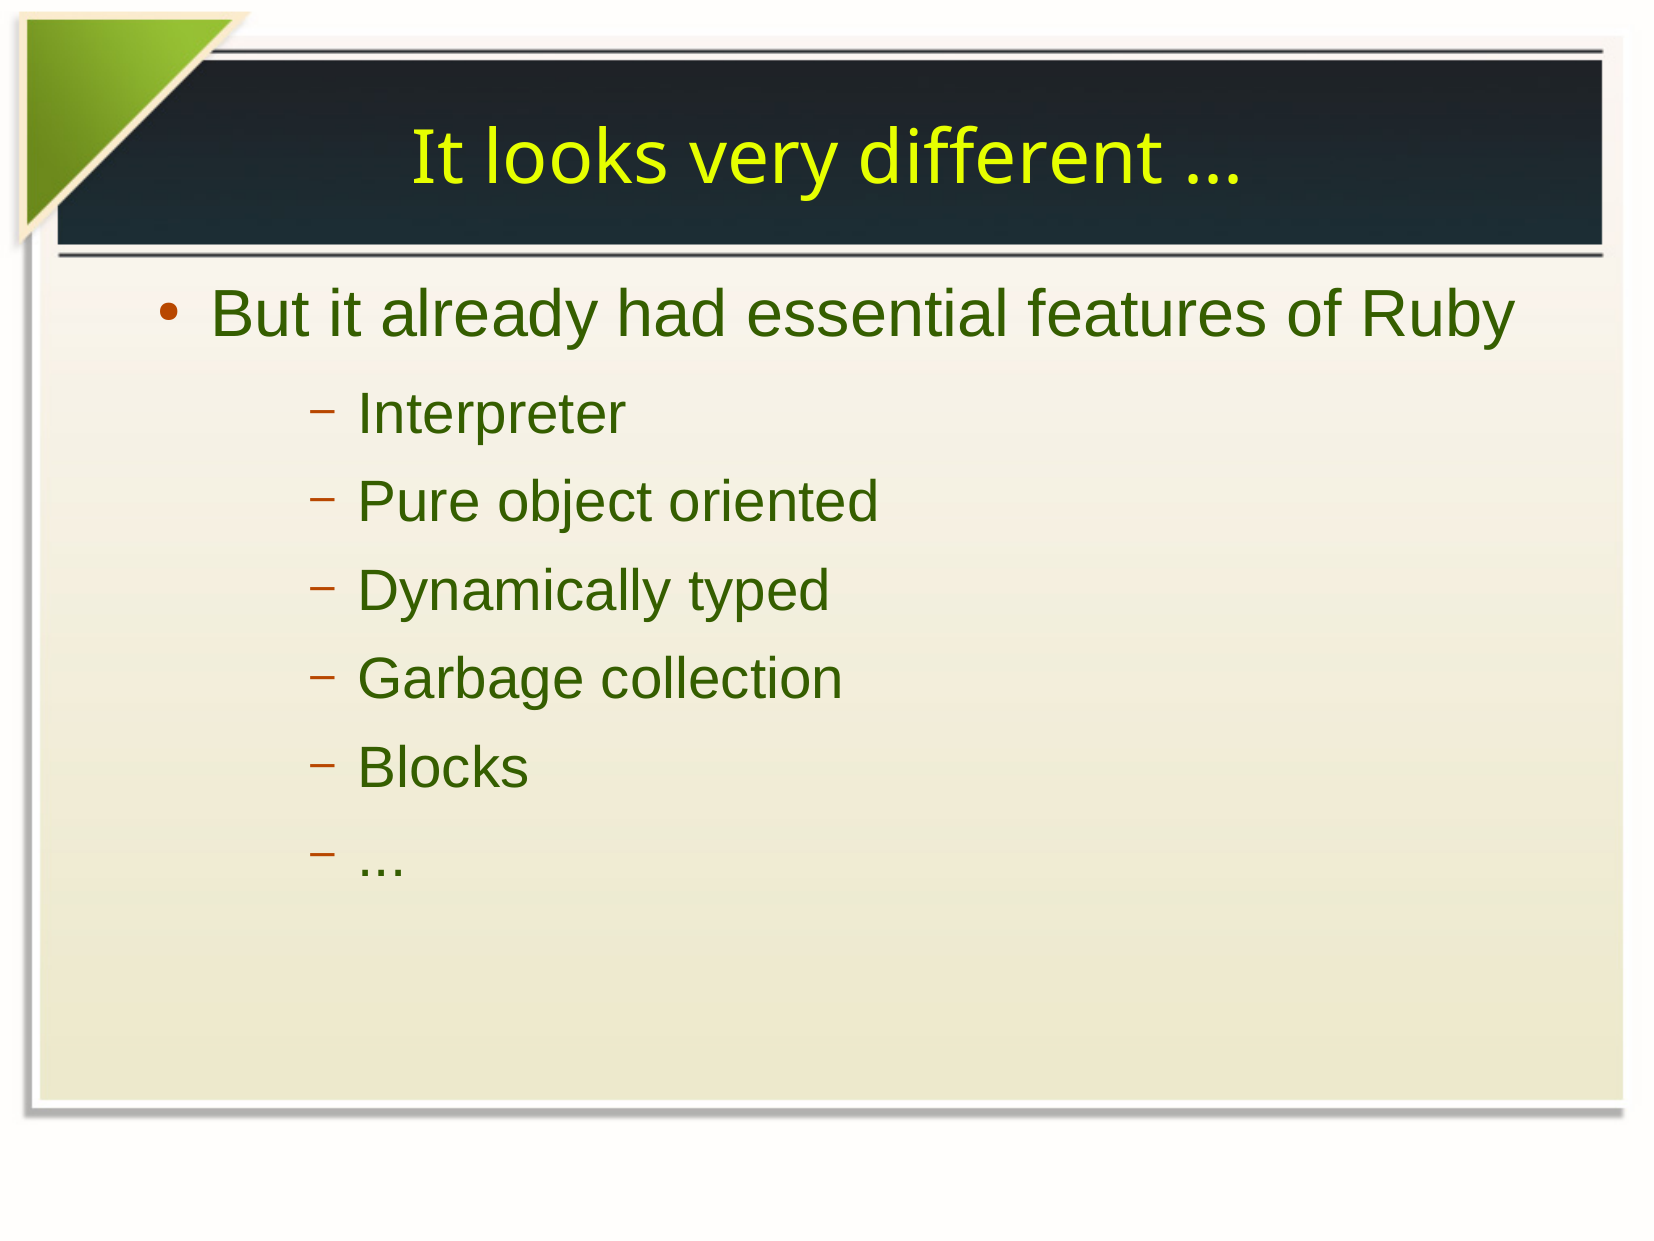

# It looks very different ...
But it already had essential features of Ruby
Interpreter
Pure object oriented
Dynamically typed
Garbage collection
Blocks
...